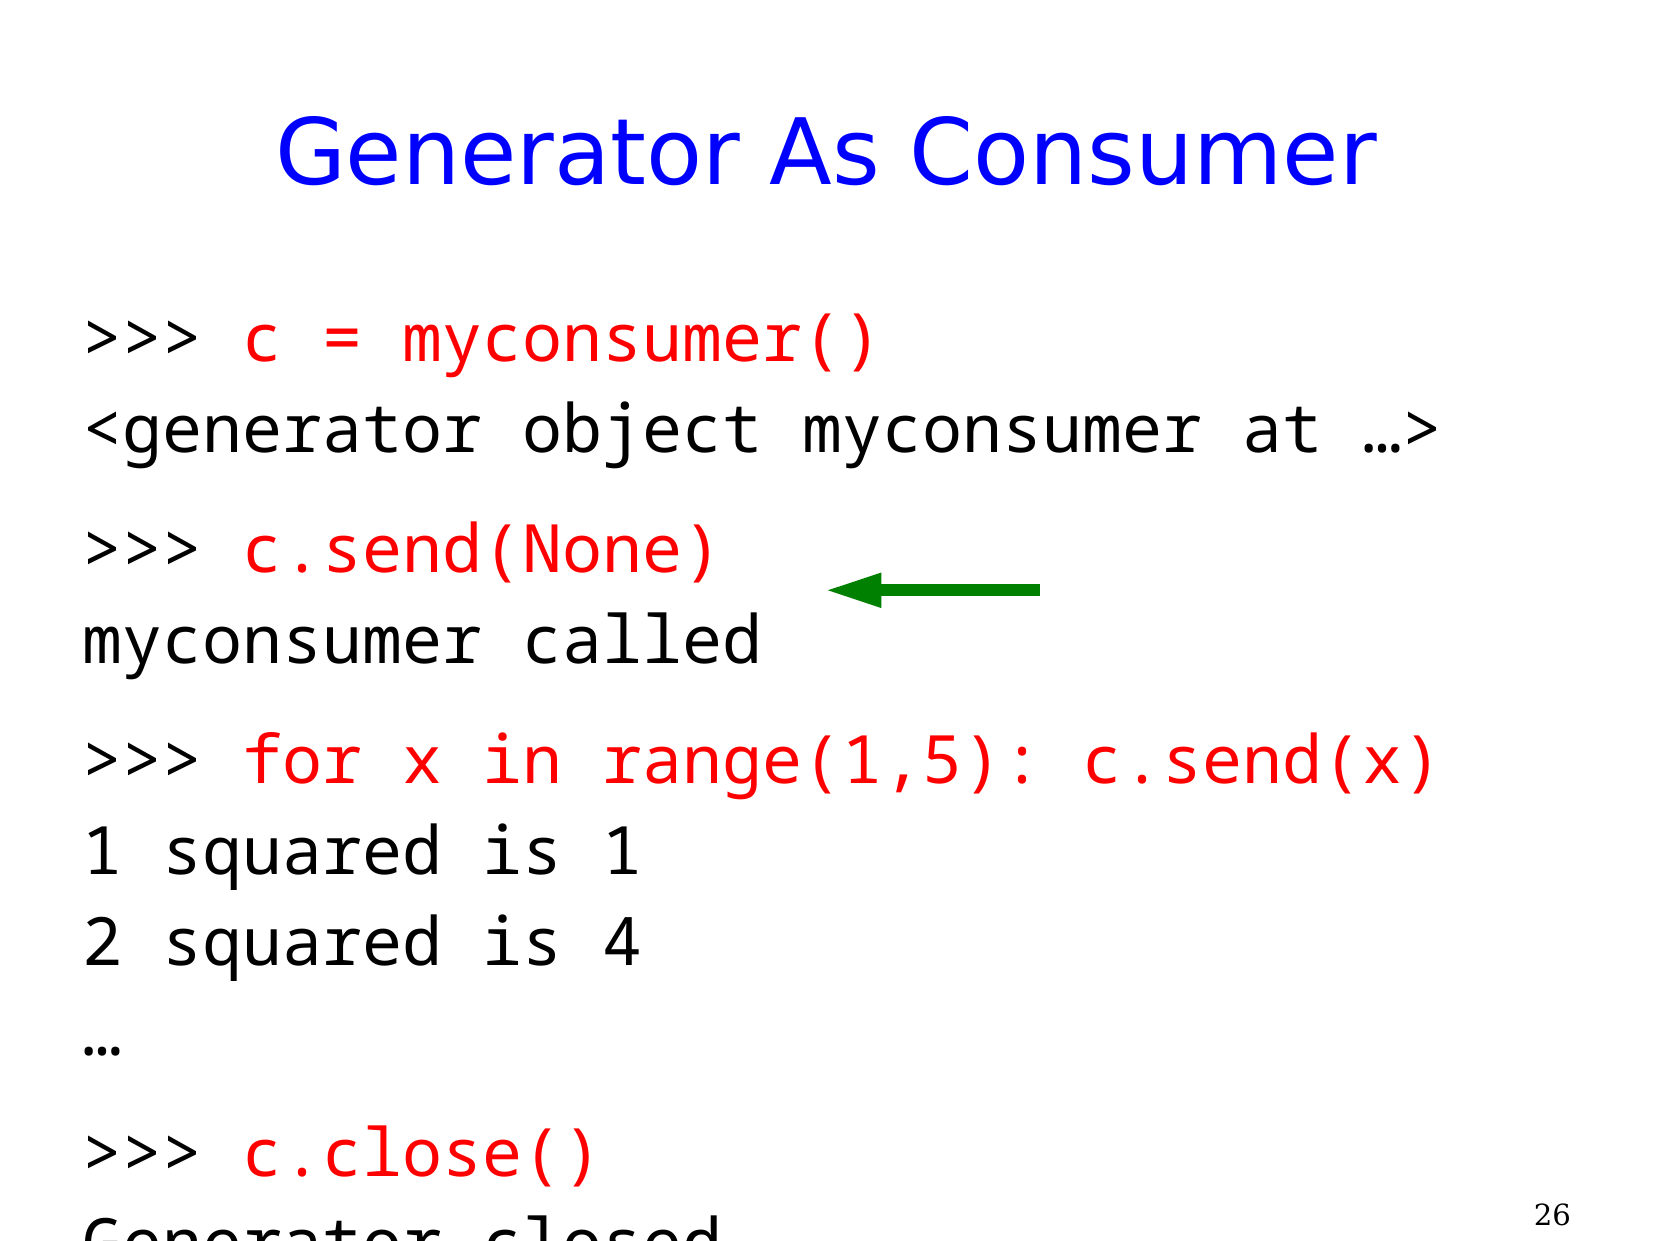

# Generator As Consumer
>>> c = myconsumer()
<generator object myconsumer at …>
>>> c.send(None)
myconsumer called
>>> for x in range(1,5): c.send(x)
1 squared is 1
2 squared is 4
…
>>> c.close()
Generator closed.
26